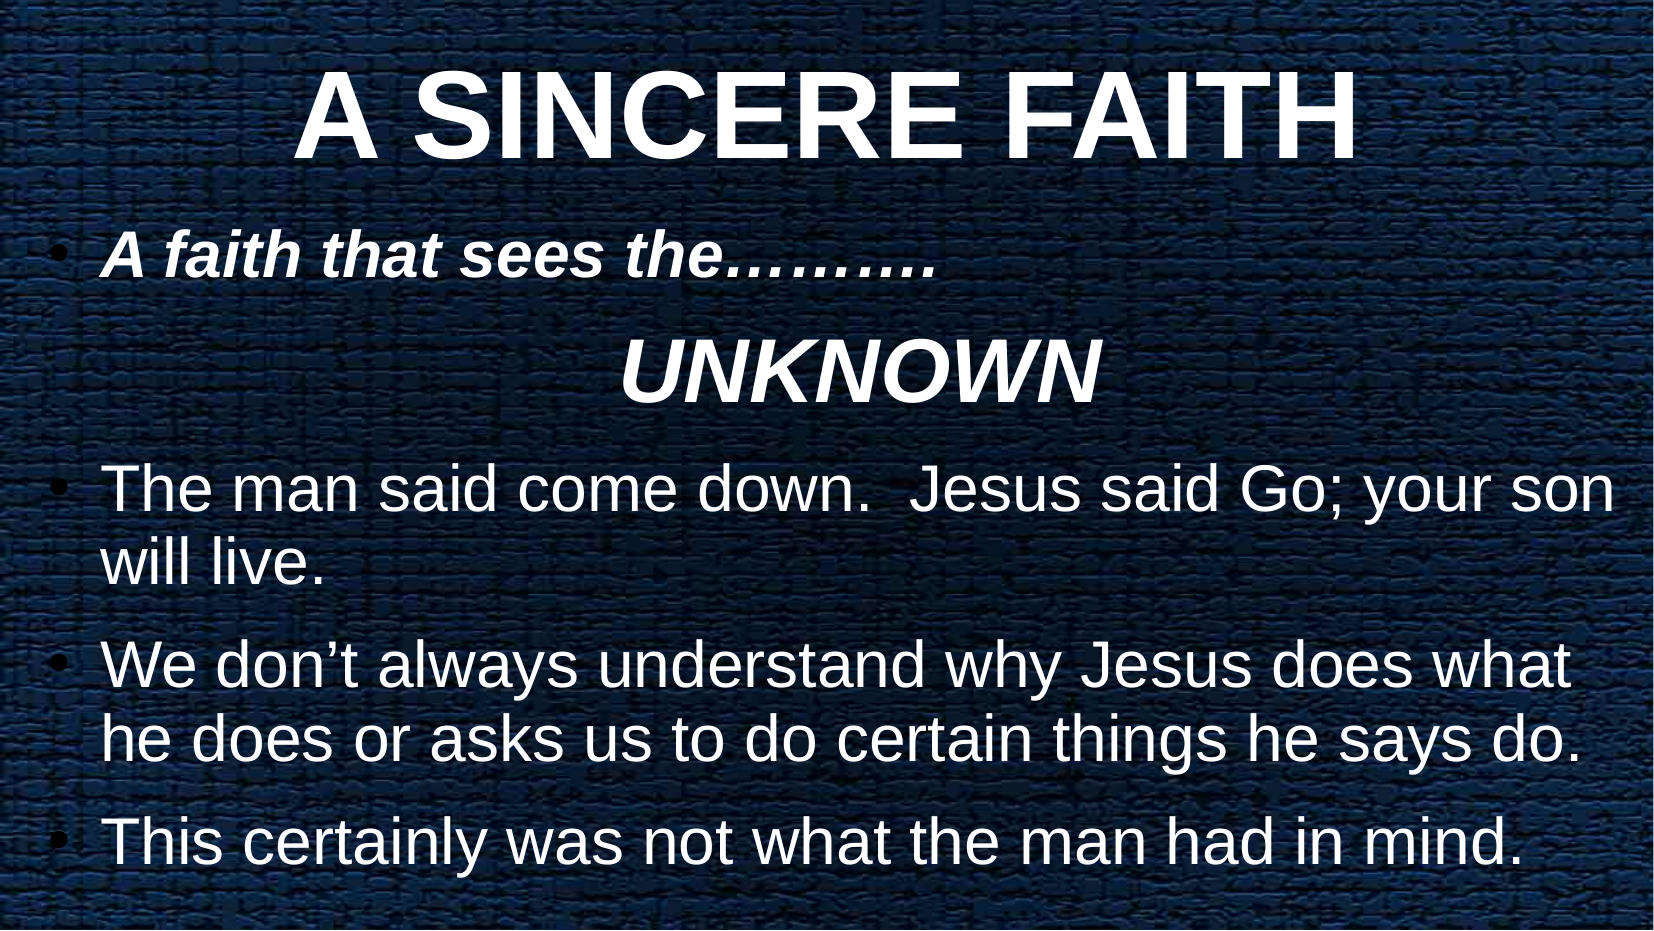

# A SINCERE FAITH
A faith that sees the……….
UNKNOWN
The man said come down. Jesus said Go; your son will live.
We don’t always understand why Jesus does what he does or asks us to do certain things he says do.
This certainly was not what the man had in mind.